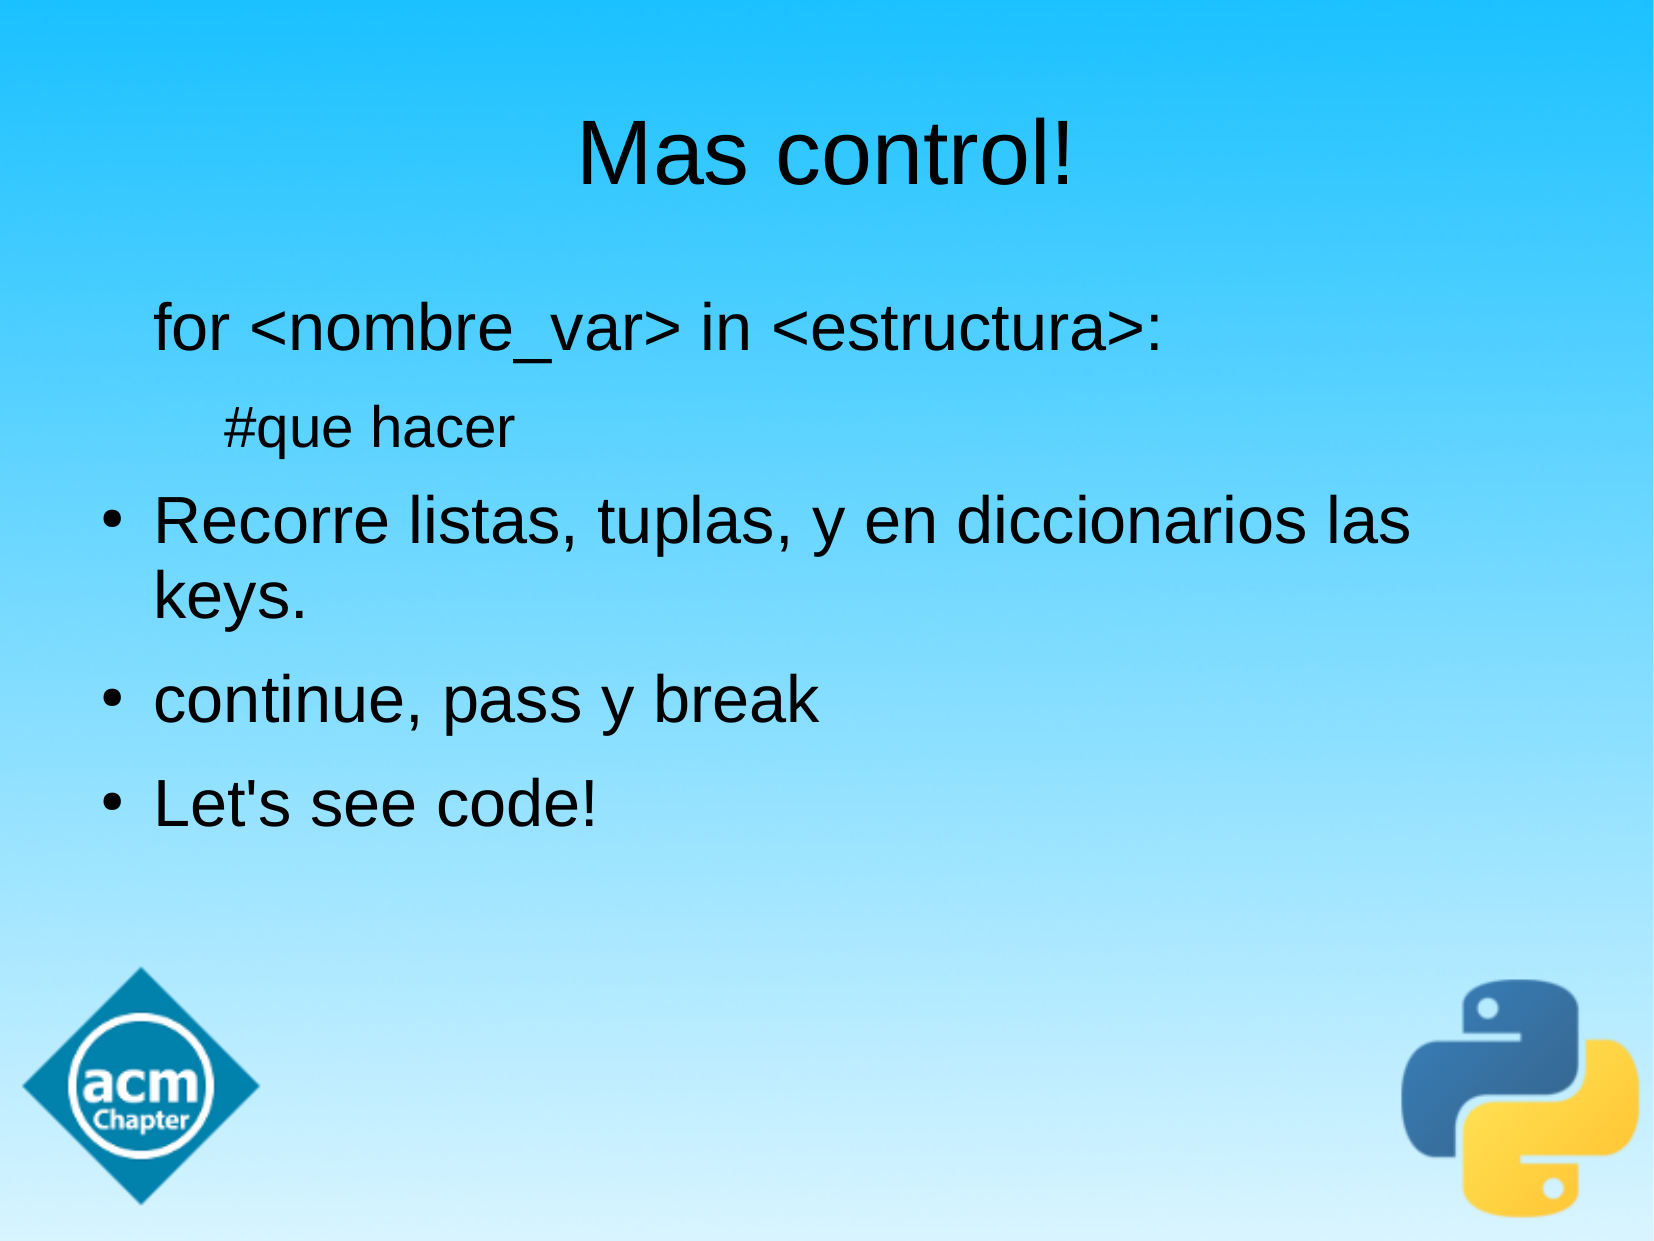

# Mas control!
for <nombre_var> in <estructura>:
#que hacer
Recorre listas, tuplas, y en diccionarios las keys.
continue, pass y break
Let's see code!